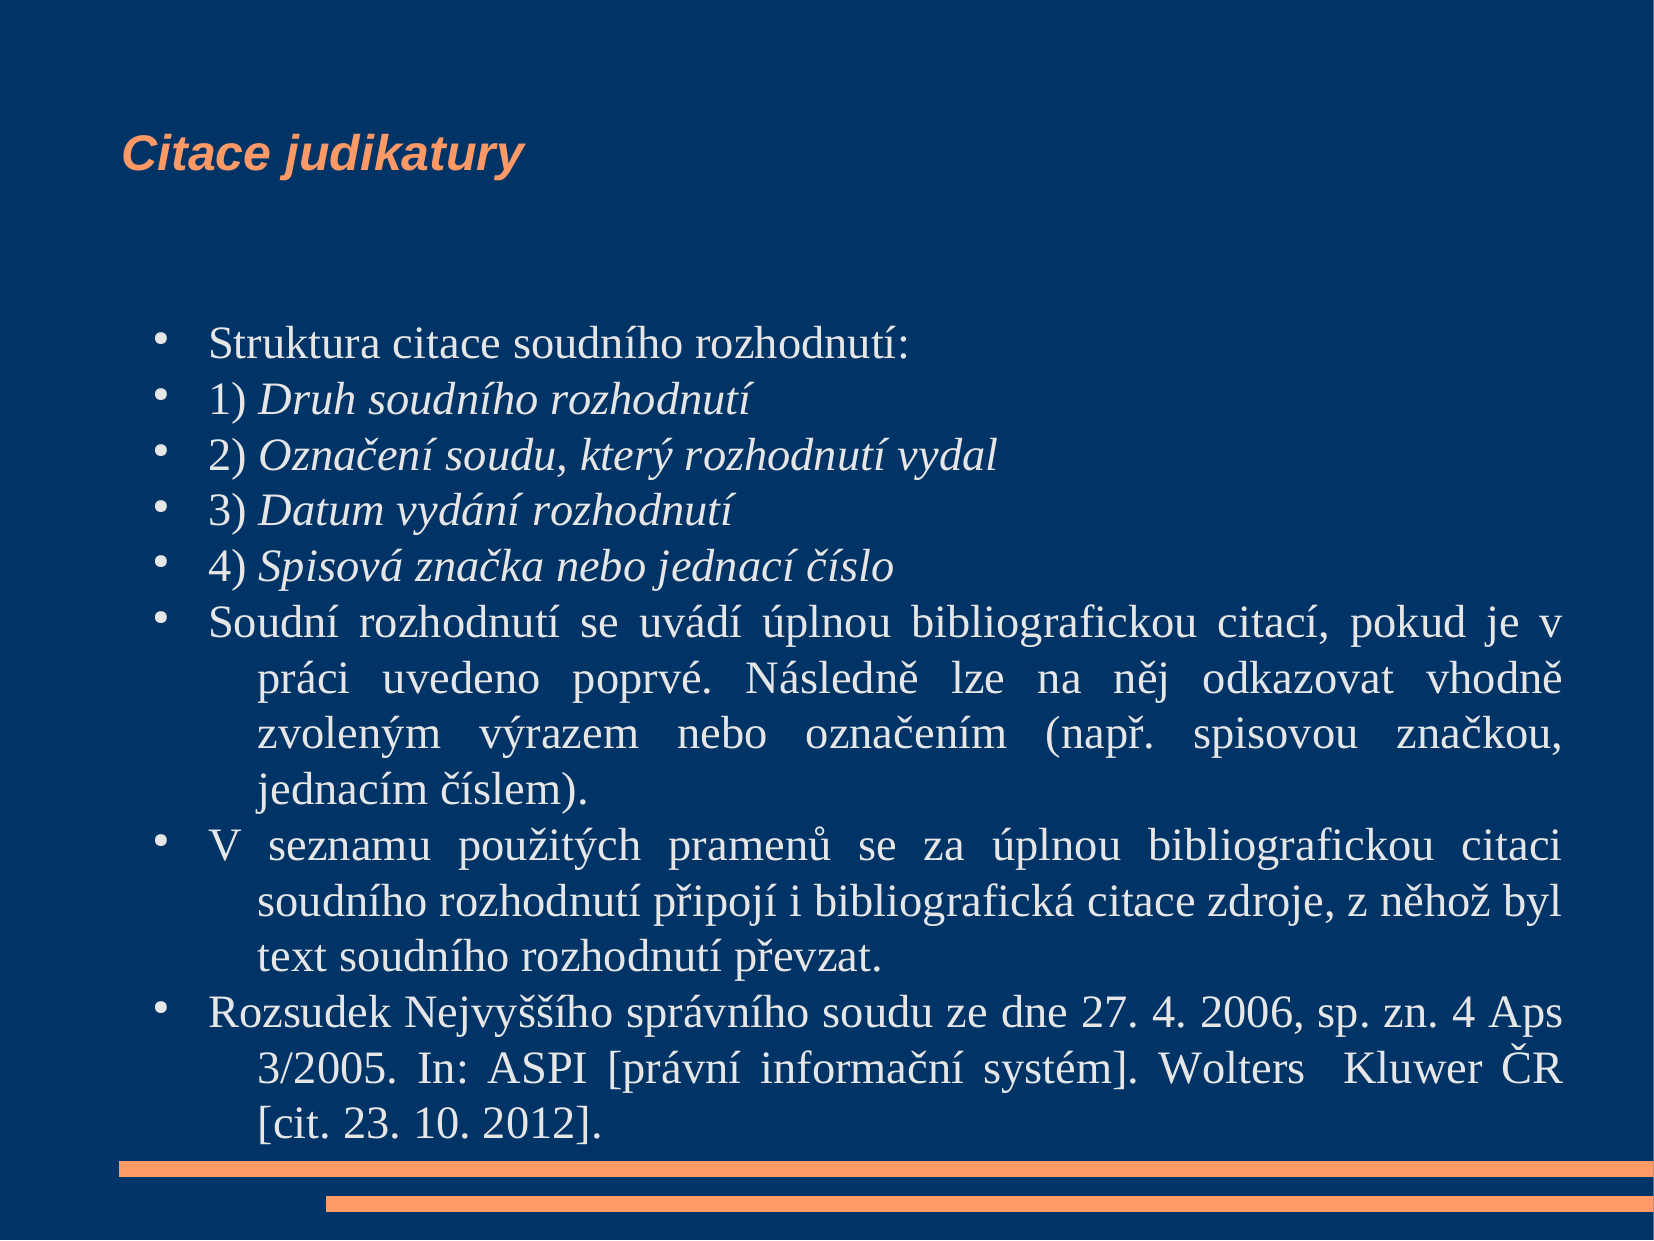

# Citace judikatury
Struktura citace soudního rozhodnutí:
1) Druh soudního rozhodnutí
2) Označení soudu, který rozhodnutí vydal
3) Datum vydání rozhodnutí
4) Spisová značka nebo jednací číslo
Soudní rozhodnutí se uvádí úplnou bibliografickou citací, pokud je v práci uvedeno poprvé. Následně lze na něj odkazovat vhodně zvoleným výrazem nebo označením (např. spisovou značkou, jednacím číslem).
V seznamu použitých pramenů se za úplnou bibliografickou citaci soudního rozhodnutí připojí i bibliografická citace zdroje, z něhož byl text soudního rozhodnutí převzat.
Rozsudek Nejvyššího správního soudu ze dne 27. 4. 2006, sp. zn. 4 Aps 3/2005. In: ASPI [právní informační systém]. Wolters Kluwer ČR [cit. 23. 10. 2012].